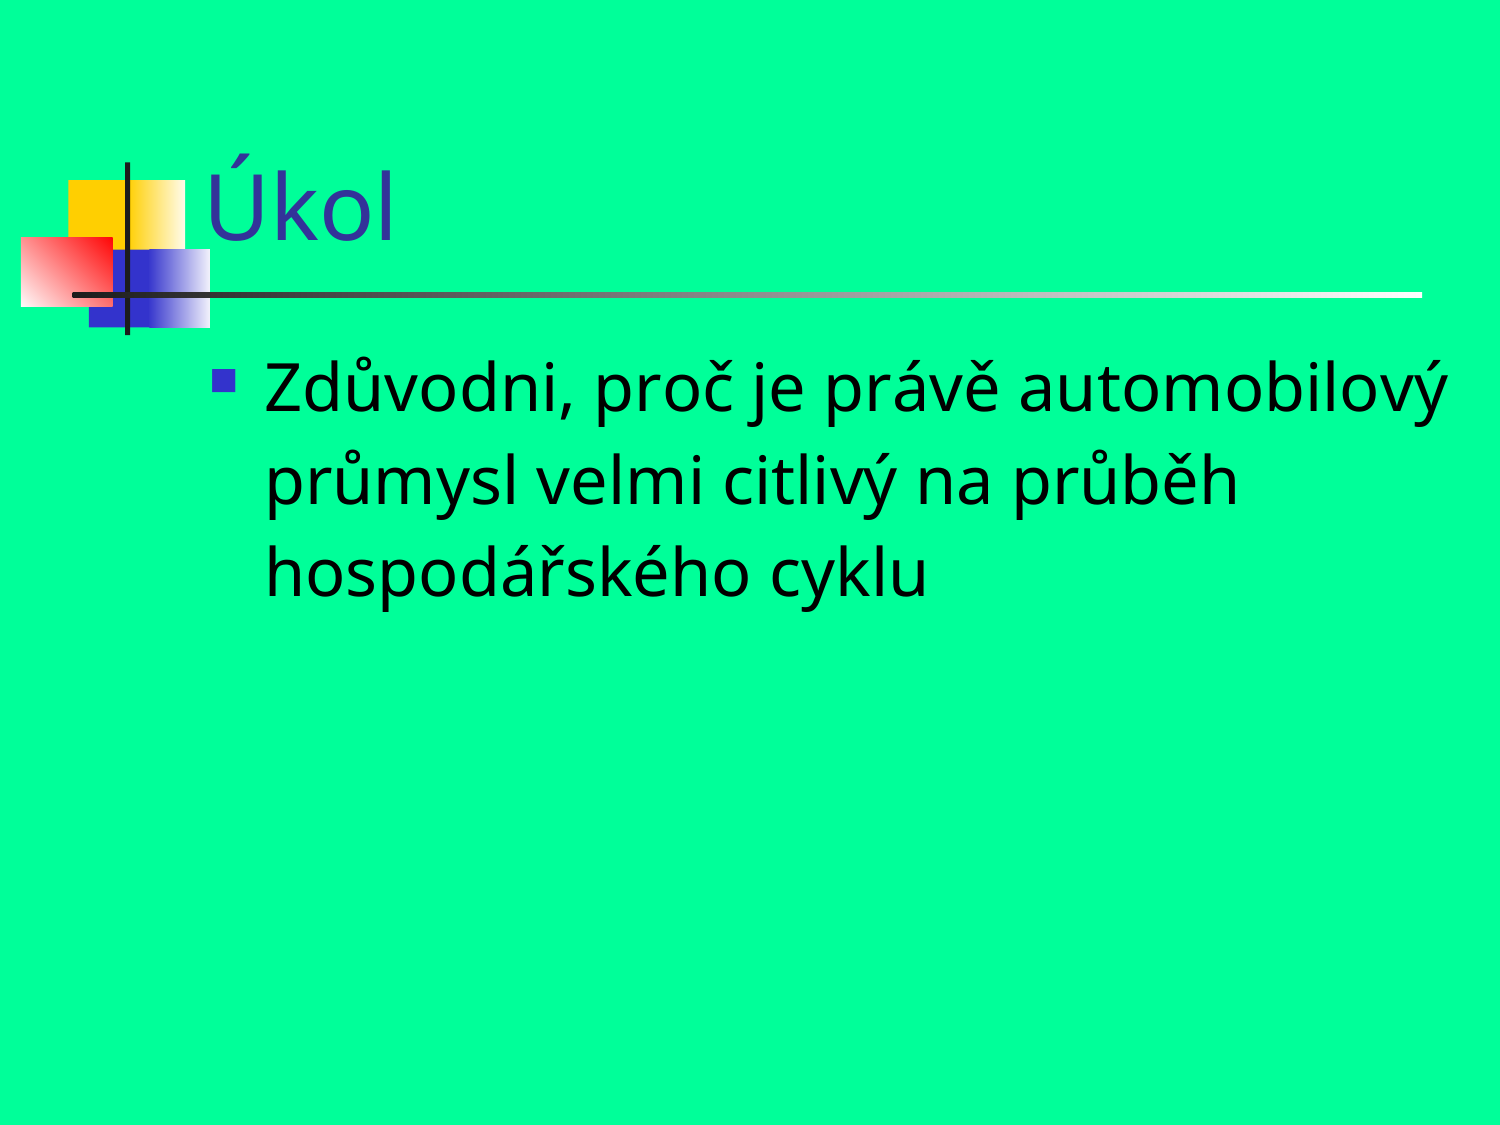

# Úkol
Zdůvodni, proč je právě automobilový průmysl velmi citlivý na průběh hospodářského cyklu